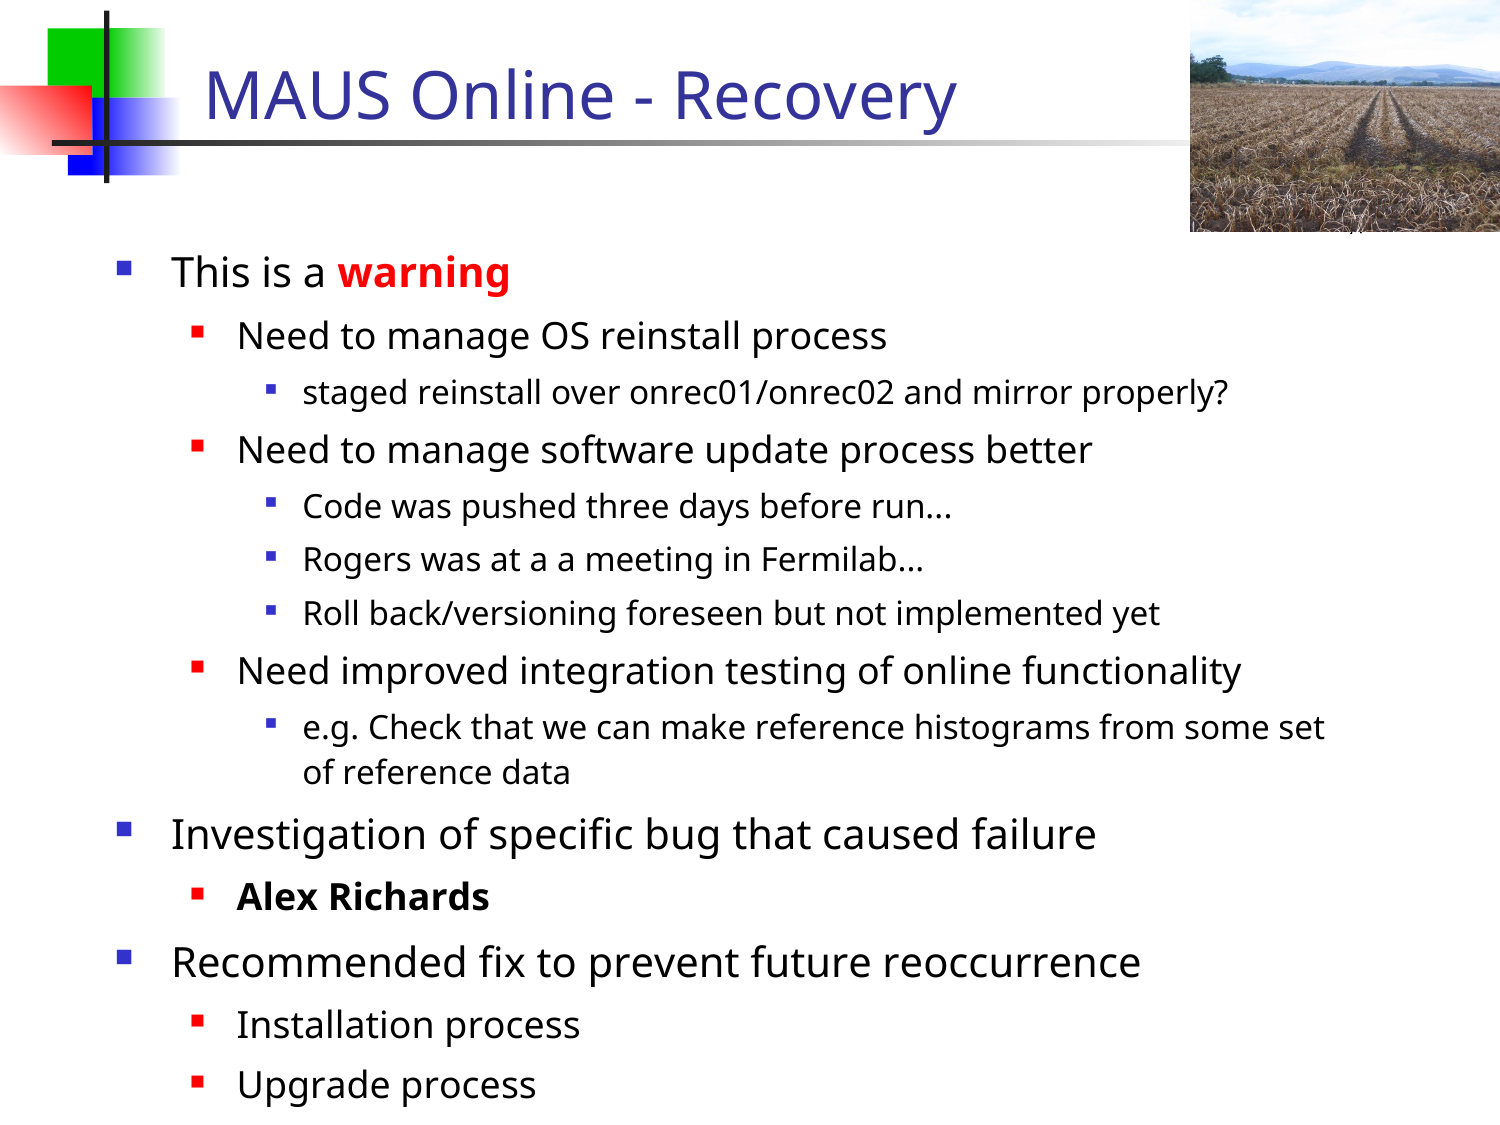

# MAUS Online - Recovery
This is a warning
Need to manage OS reinstall process
staged reinstall over onrec01/onrec02 and mirror properly?
Need to manage software update process better
Code was pushed three days before run...
Rogers was at a a meeting in Fermilab...
Roll back/versioning foreseen but not implemented yet
Need improved integration testing of online functionality
e.g. Check that we can make reference histograms from some set of reference data
Investigation of specific bug that caused failure
Alex Richards
Recommended fix to prevent future reoccurrence
Installation process
Upgrade process
Testing
Alex Richards